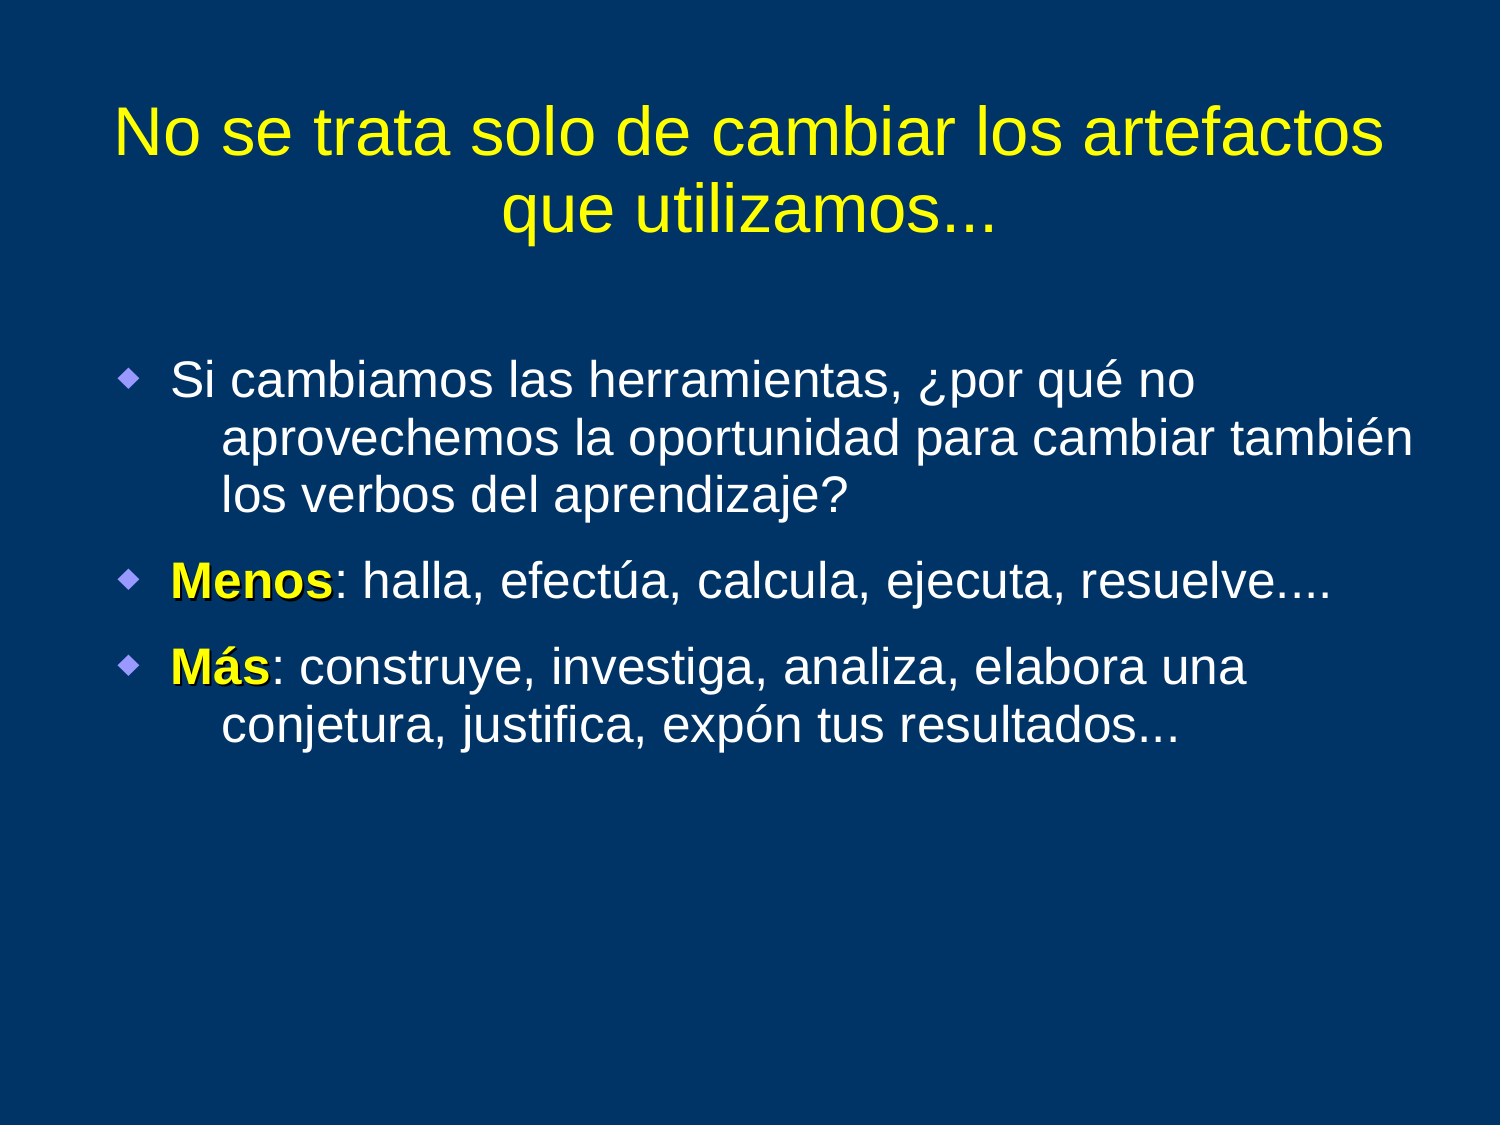

# No se trata solo de cambiar los artefactos que utilizamos...
Si cambiamos las herramientas, ¿por qué no aprovechemos la oportunidad para cambiar también los verbos del aprendizaje?
Menos: halla, efectúa, calcula, ejecuta, resuelve....
Más: construye, investiga, analiza, elabora una conjetura, justifica, expón tus resultados...